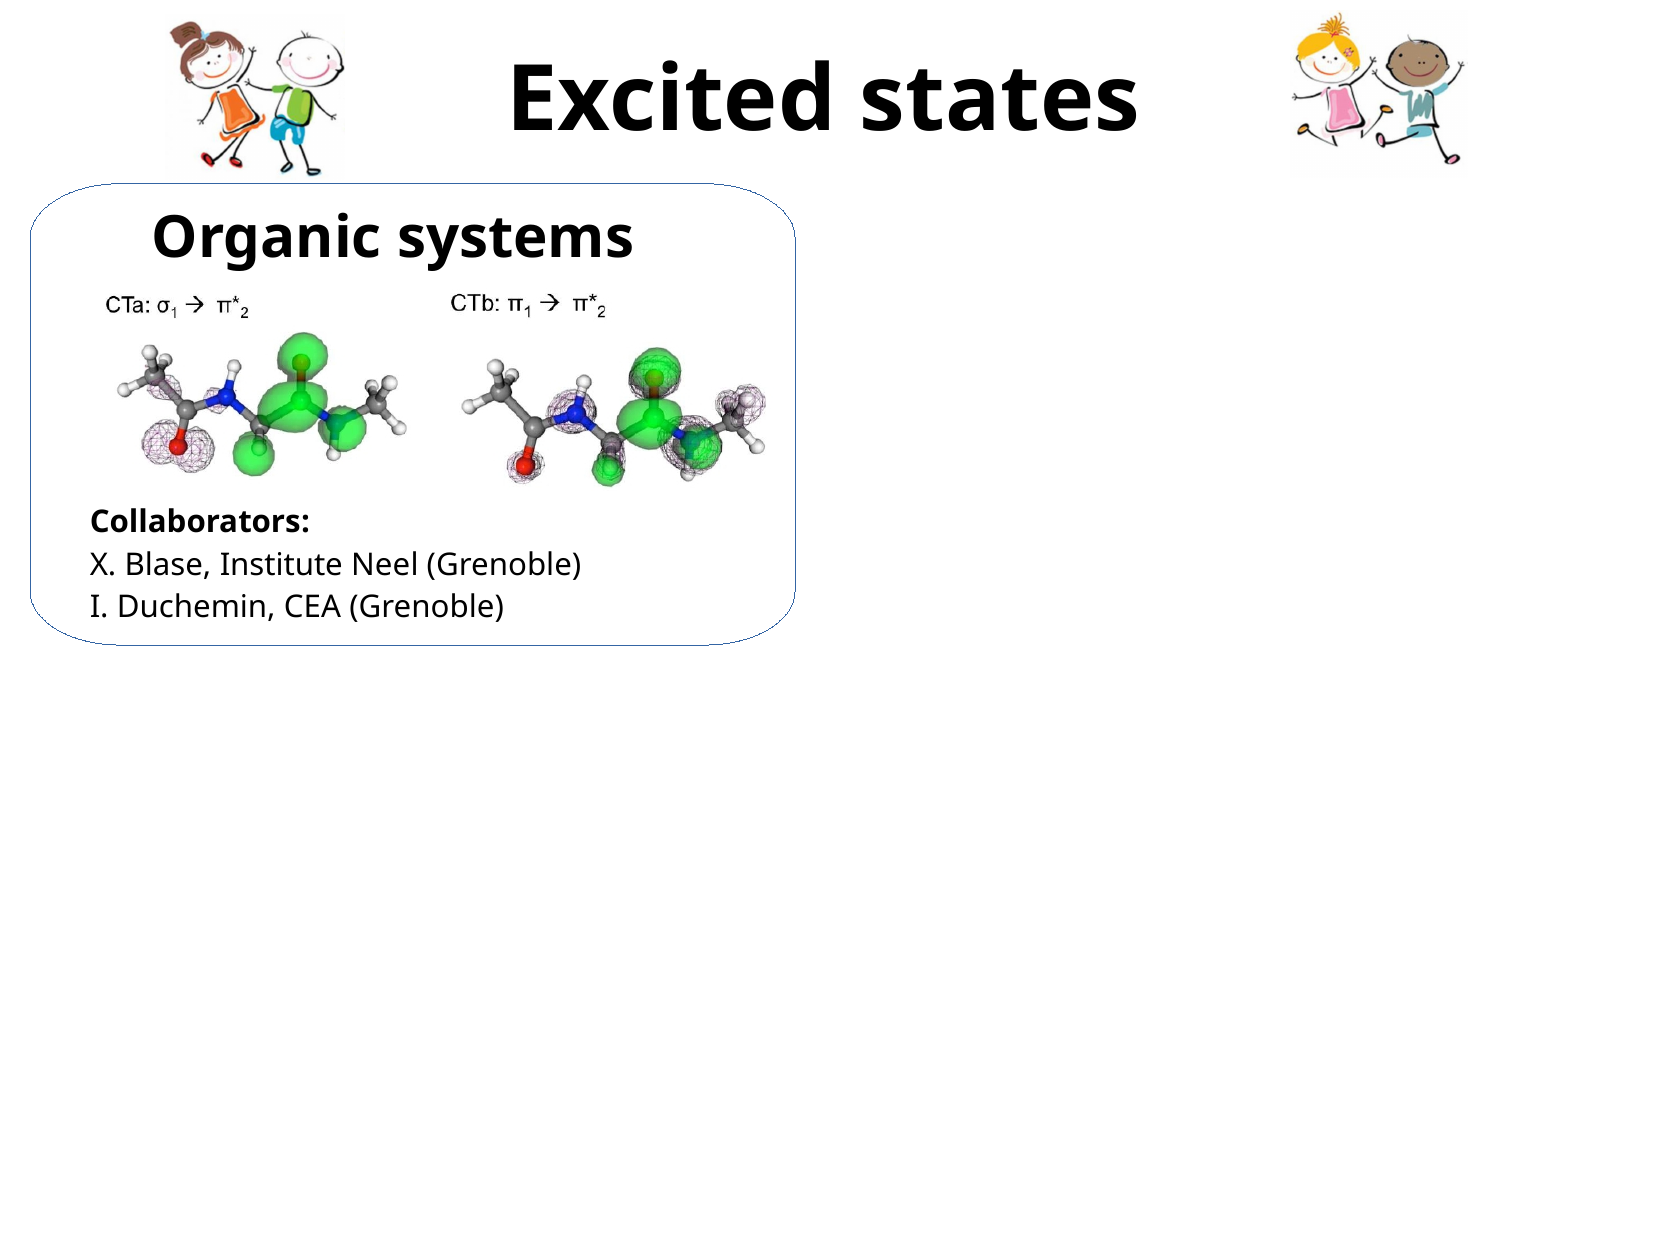

# Excited states
Organic systems
Collaborators:
X. Blase, Institute Neel (Grenoble)
I. Duchemin, CEA (Grenoble)